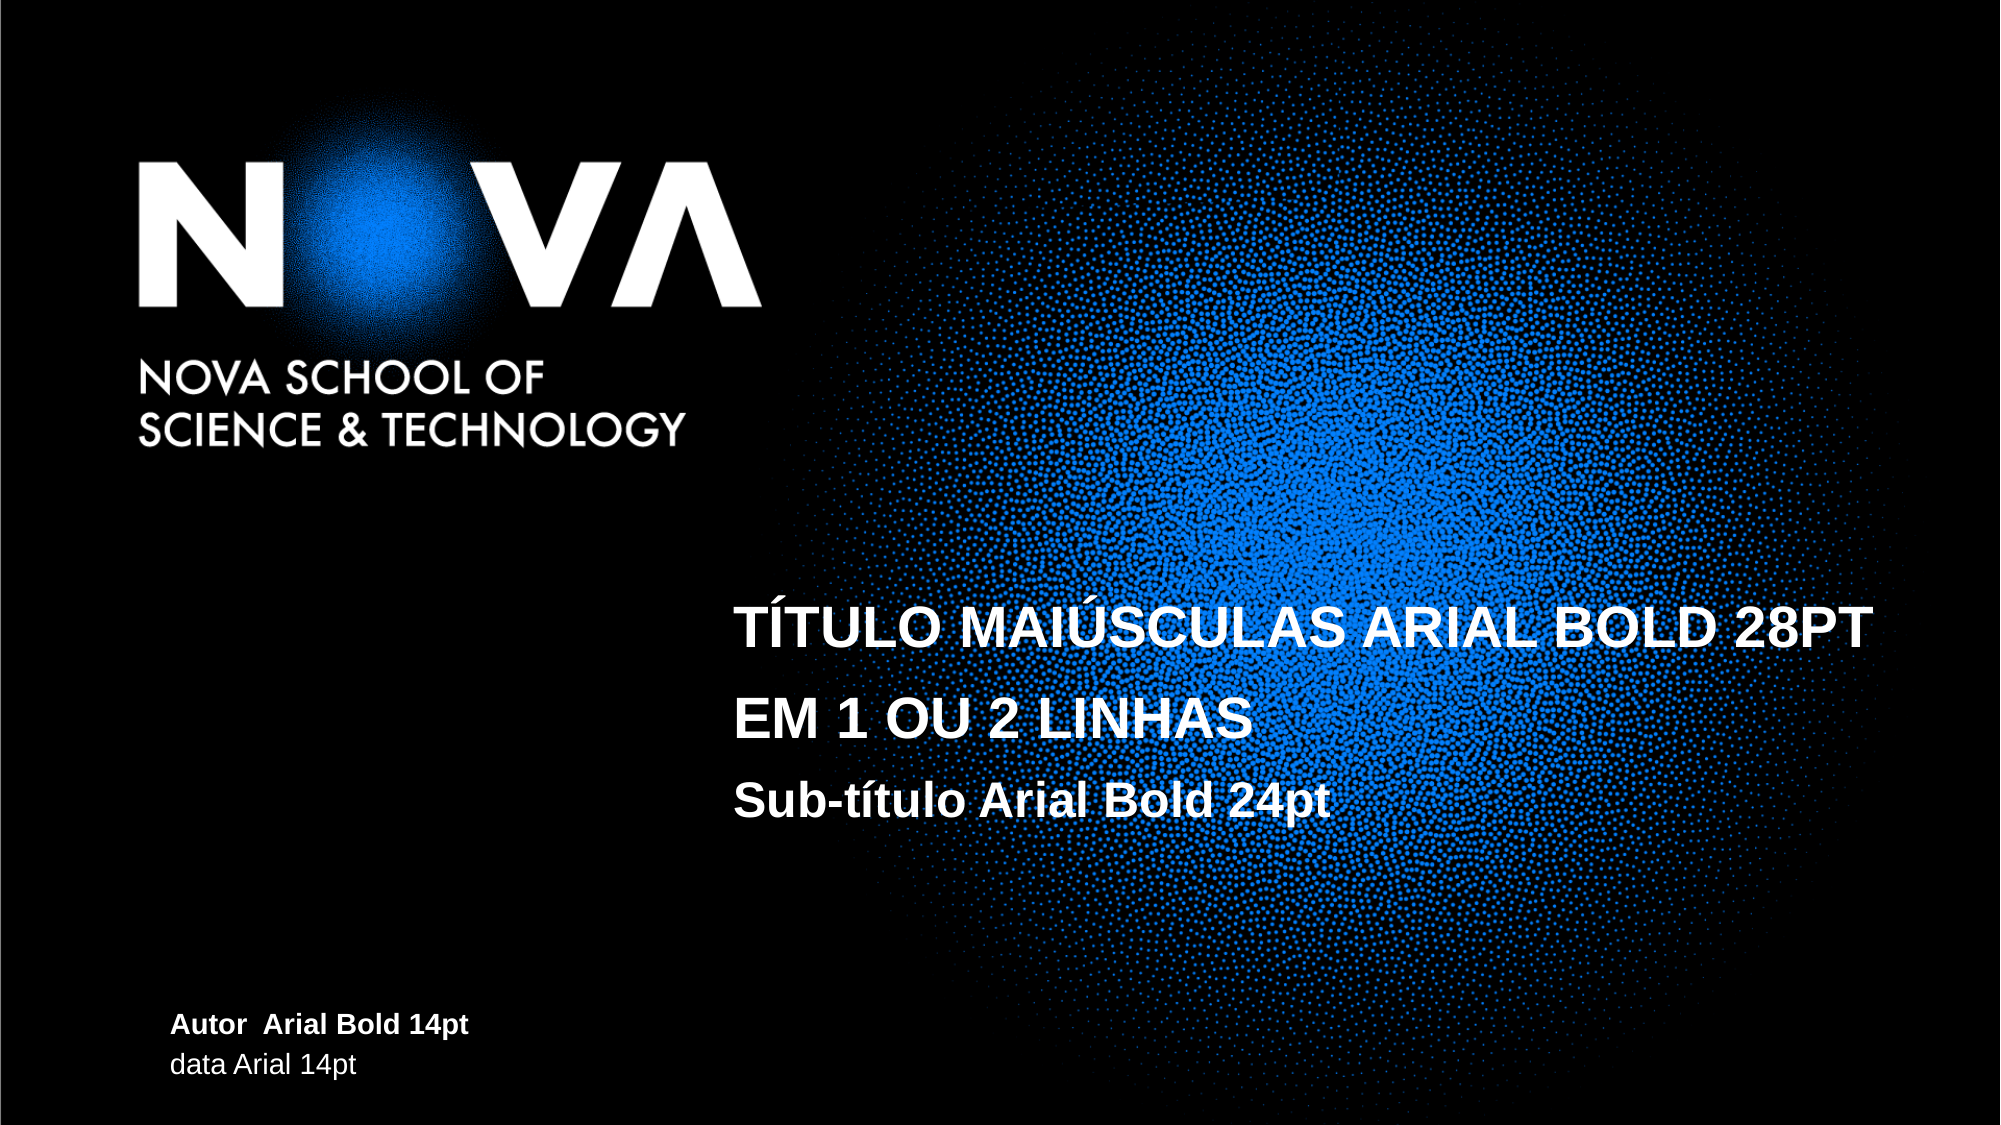

#
TÍTULO mAIÚSCULAS arial bold 28pt
em 1 ou 2 linhas
Sub-título Arial Bold 24pt
Autor Arial Bold 14pt
data Arial 14pt